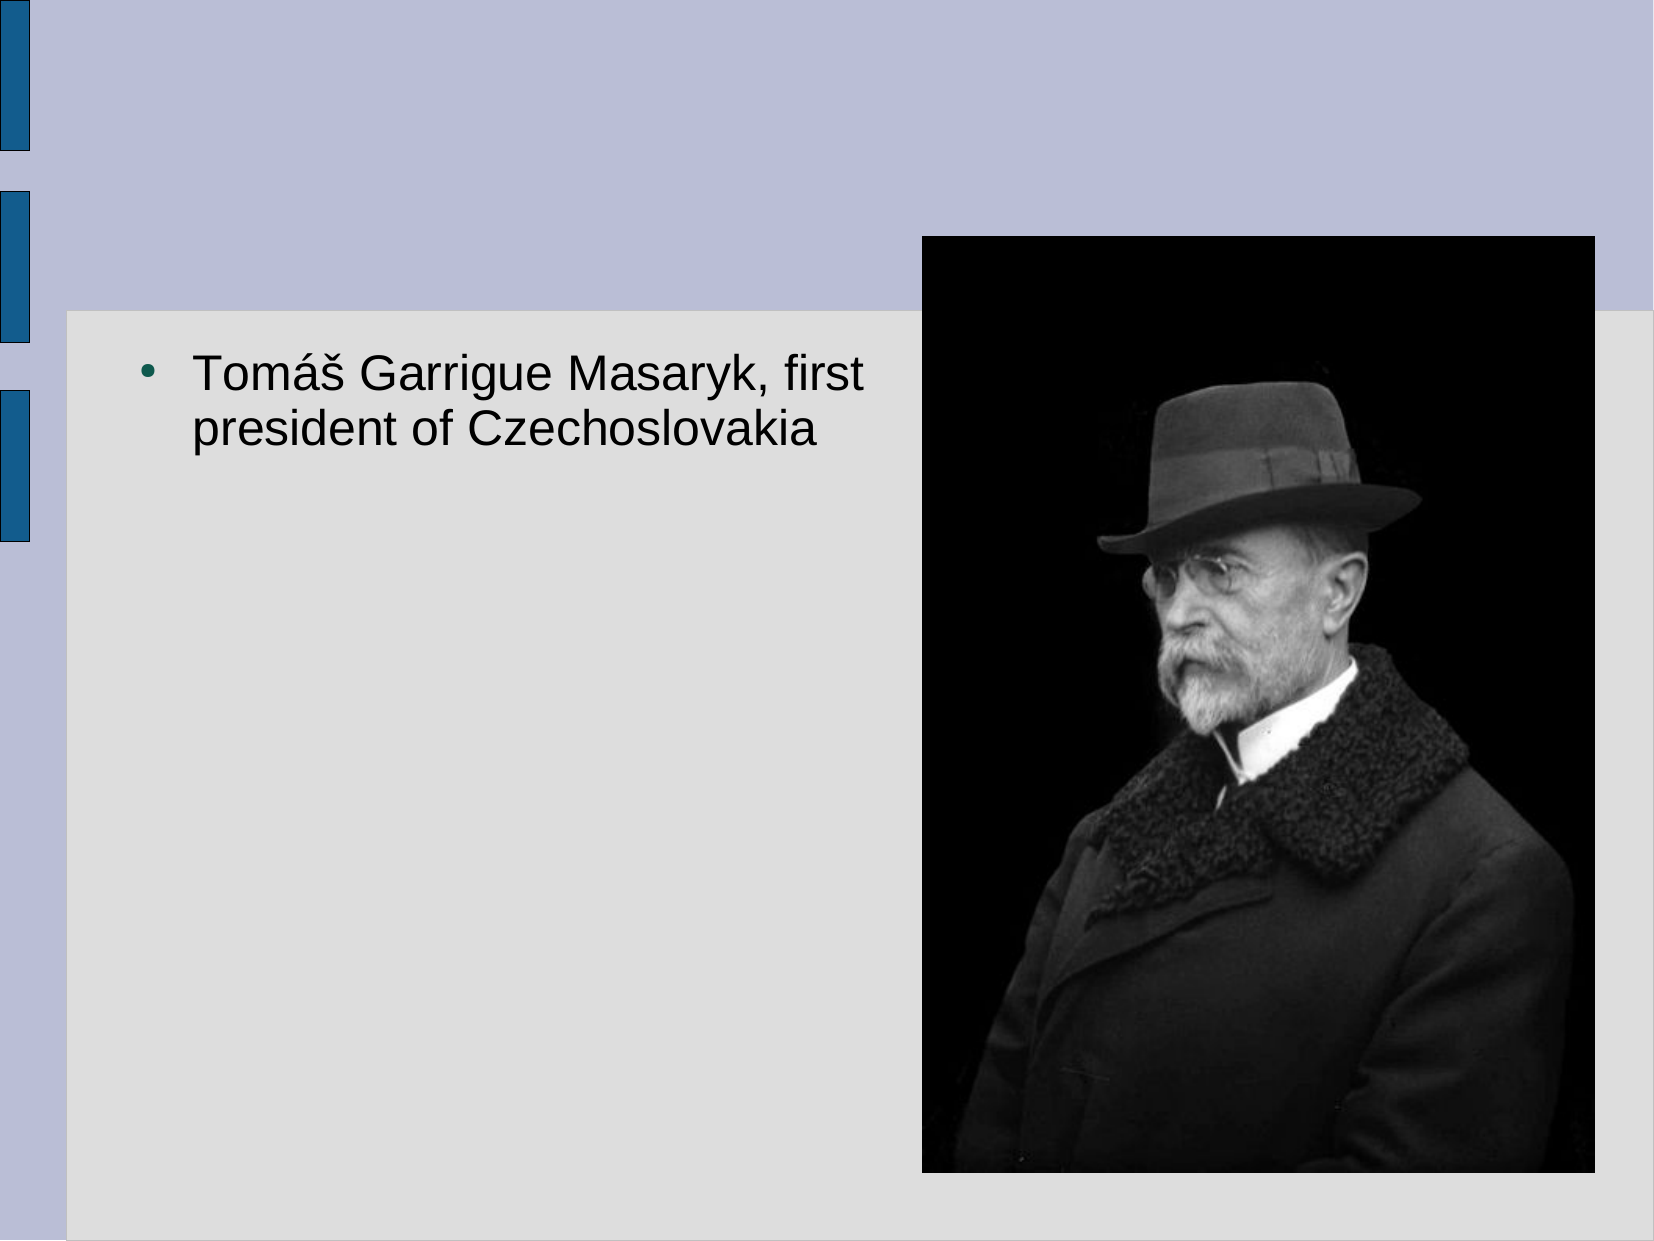

# Tomáš Garrigue Masaryk, first president of Czechoslovakia